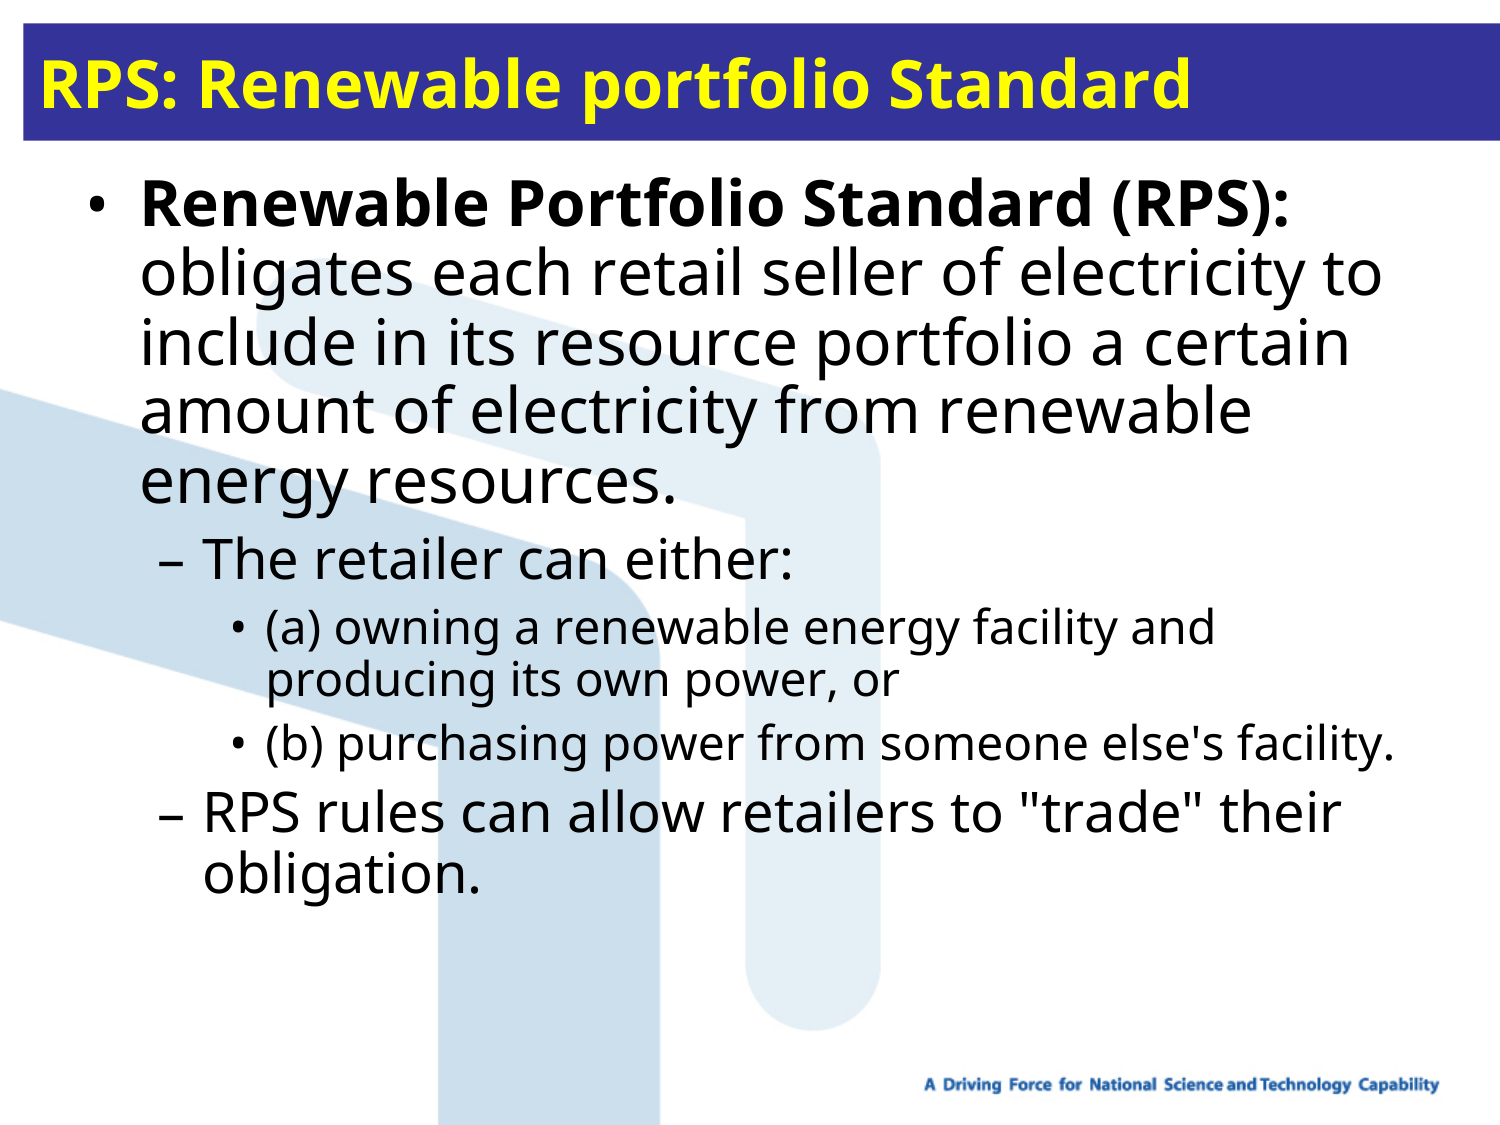

RPS: Renewable portfolio Standard
# Renewable Portfolio Standard (RPS): obligates each retail seller of electricity to include in its resource portfolio a certain amount of electricity from renewable energy resources.
The retailer can either:
(a) owning a renewable energy facility and producing its own power, or
(b) purchasing power from someone else's facility.
RPS rules can allow retailers to "trade" their obligation.